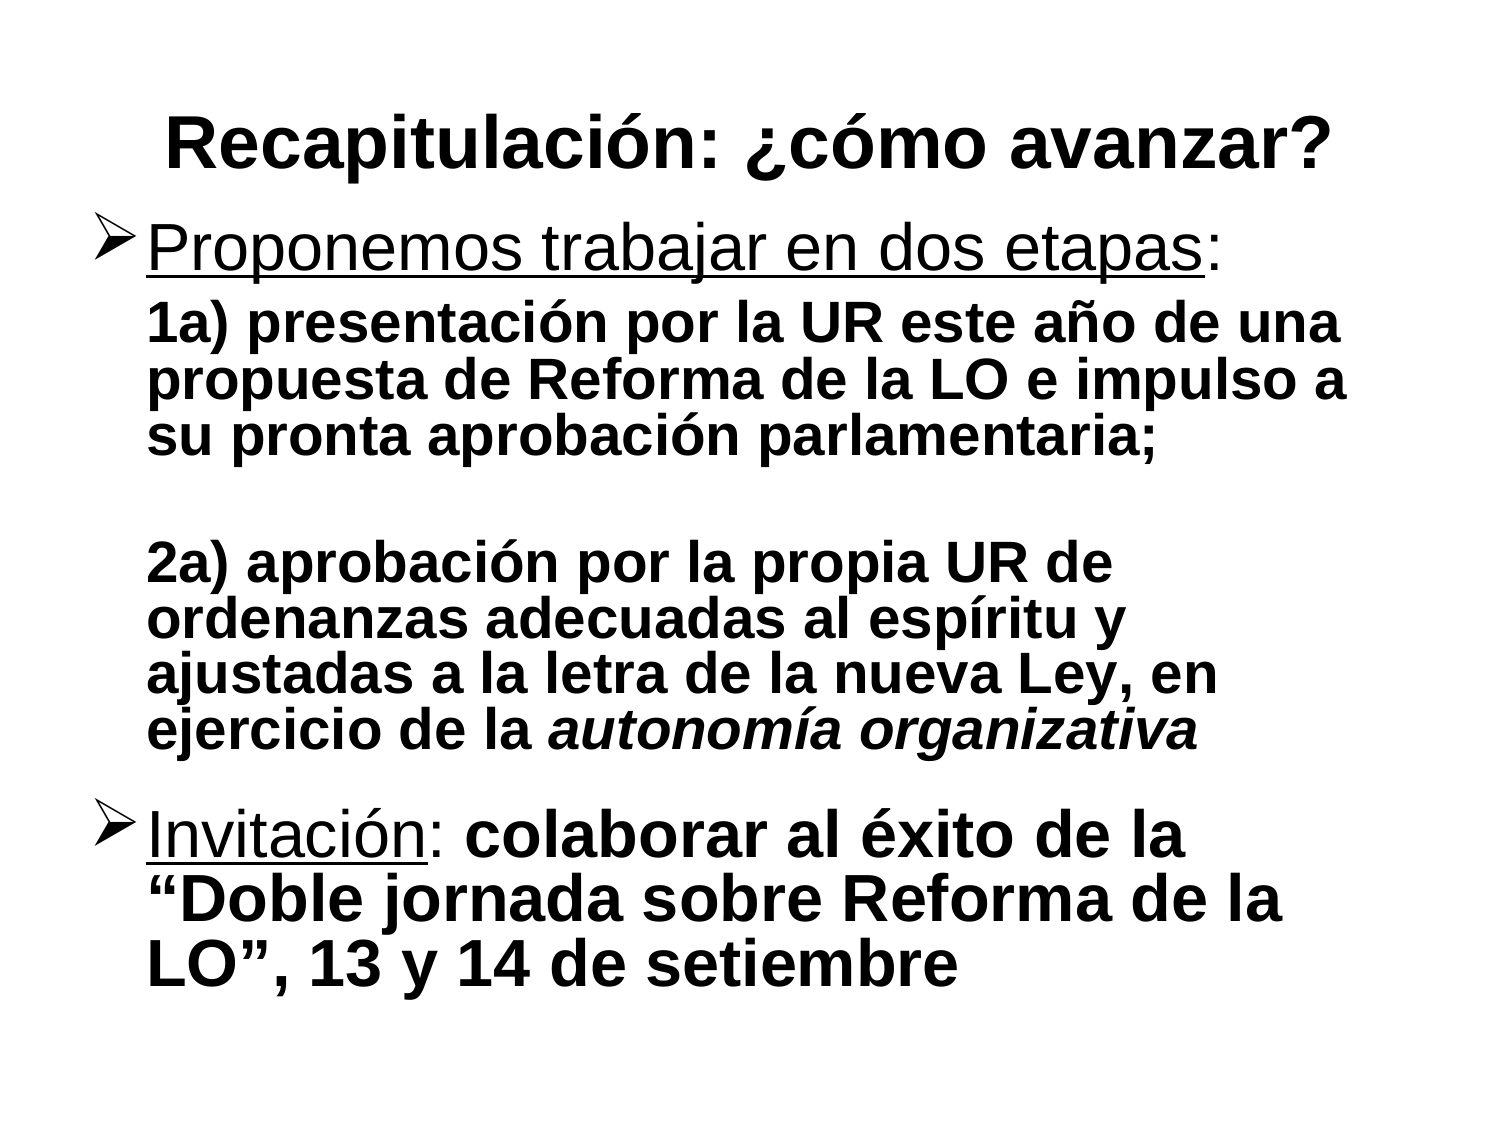

# Recapitulación: ¿cómo avanzar?
Proponemos trabajar en dos etapas:
	1a) presentación por la UR este año de una propuesta de Reforma de la LO e impulso a su pronta aprobación parlamentaria;
	2a) aprobación por la propia UR de ordenanzas adecuadas al espíritu y ajustadas a la letra de la nueva Ley, en ejercicio de la autonomía organizativa
Invitación: colaborar al éxito de la “Doble jornada sobre Reforma de la LO”, 13 y 14 de setiembre